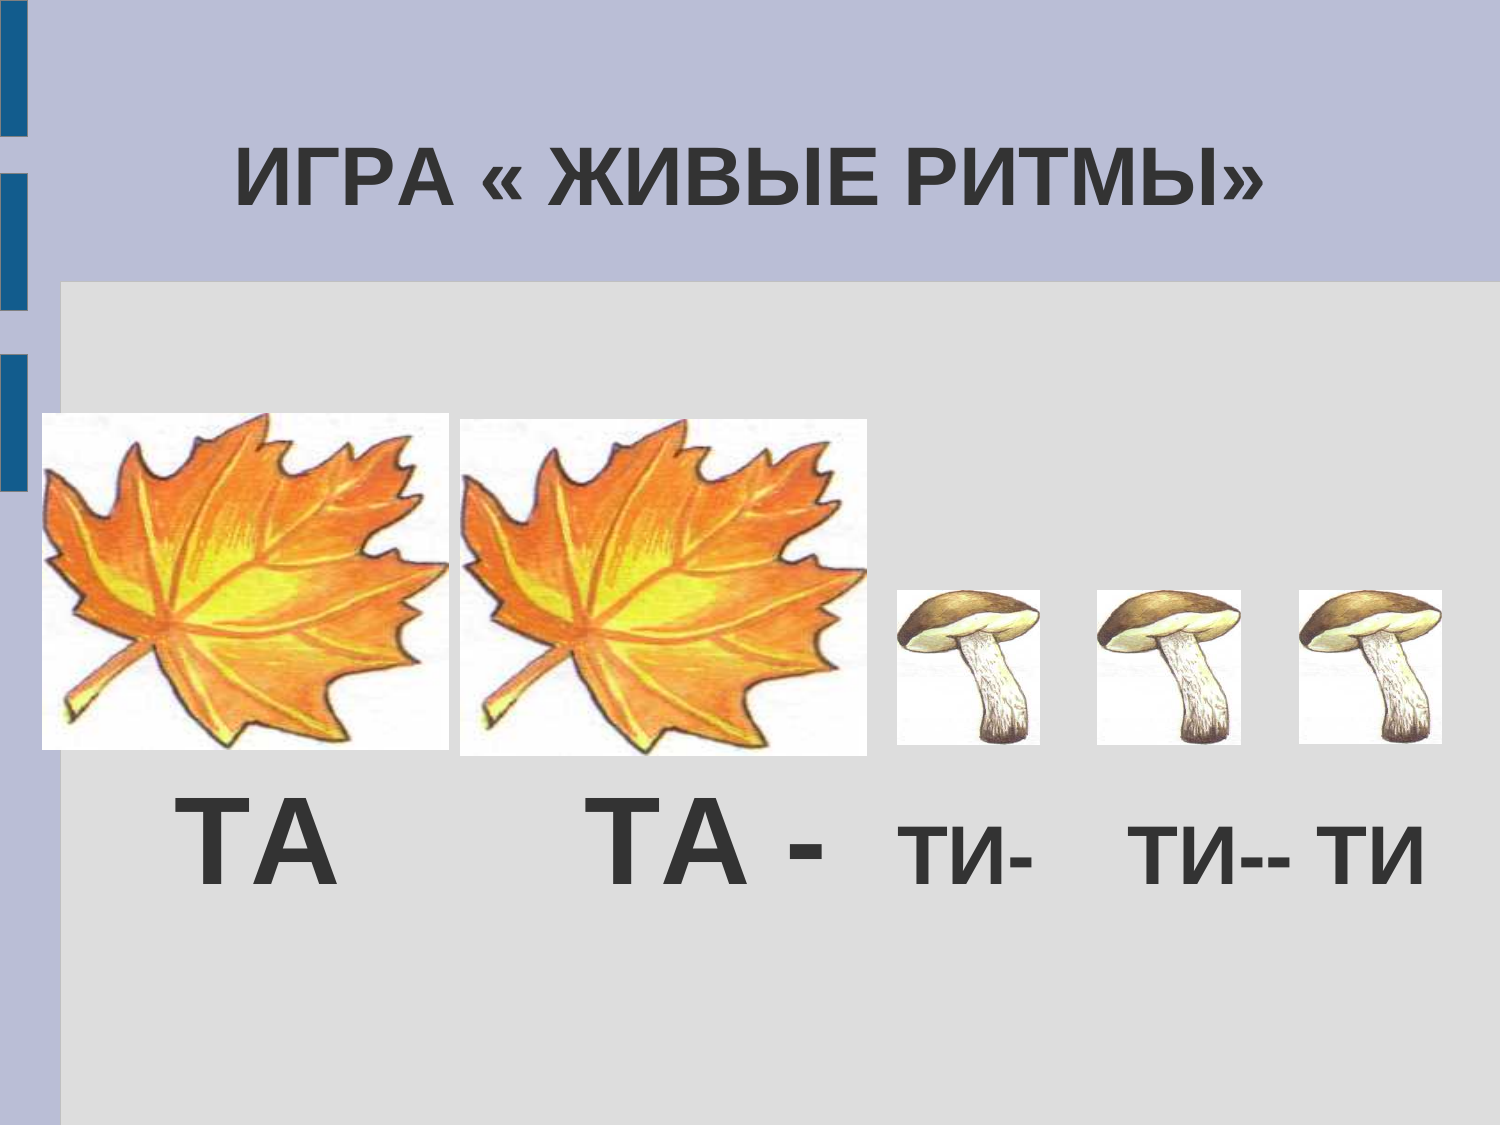

#
ИГРА « ЖИВЫЕ РИТМЫ»
 ТА ТА - ТИ- ТИ-- ТИ